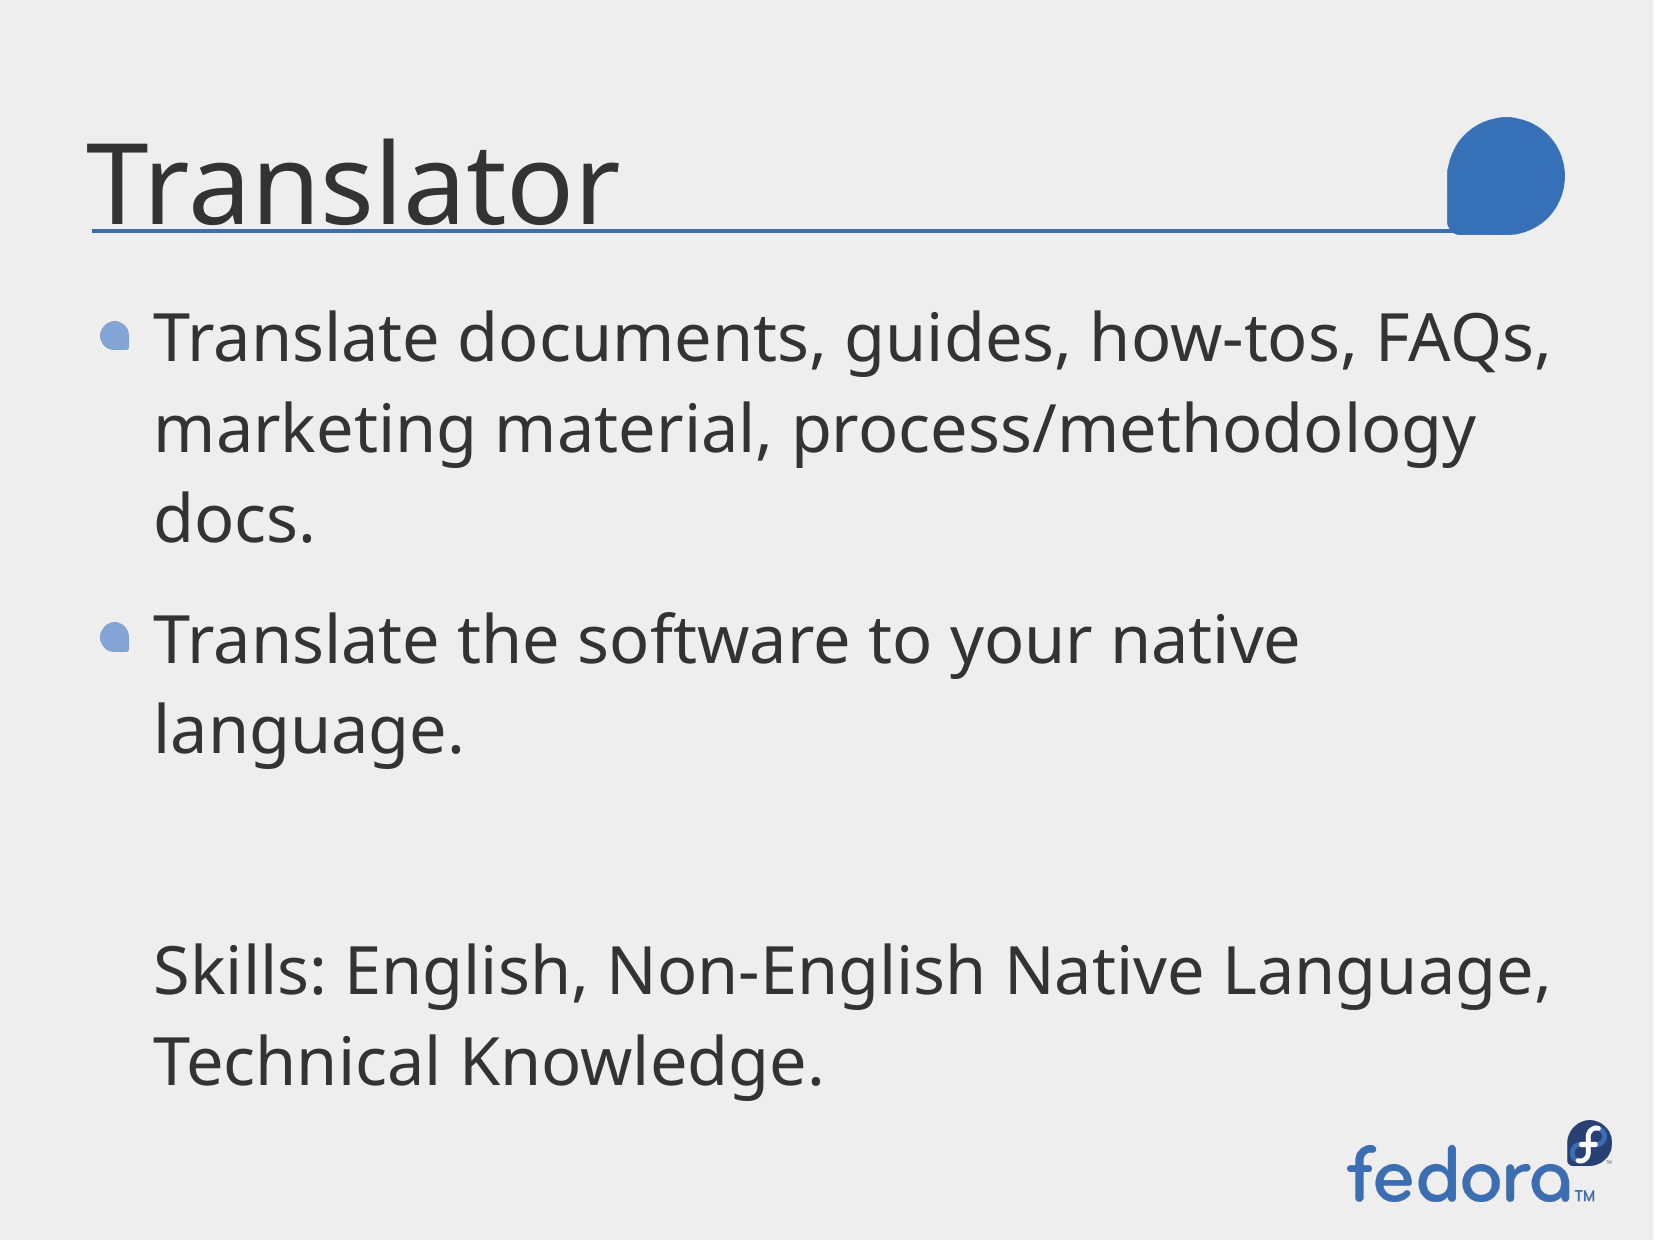

# Translator
Translate documents, guides, how-tos, FAQs, marketing material, process/methodology docs.
Translate the software to your native language.
Skills: English, Non-English Native Language, Technical Knowledge.